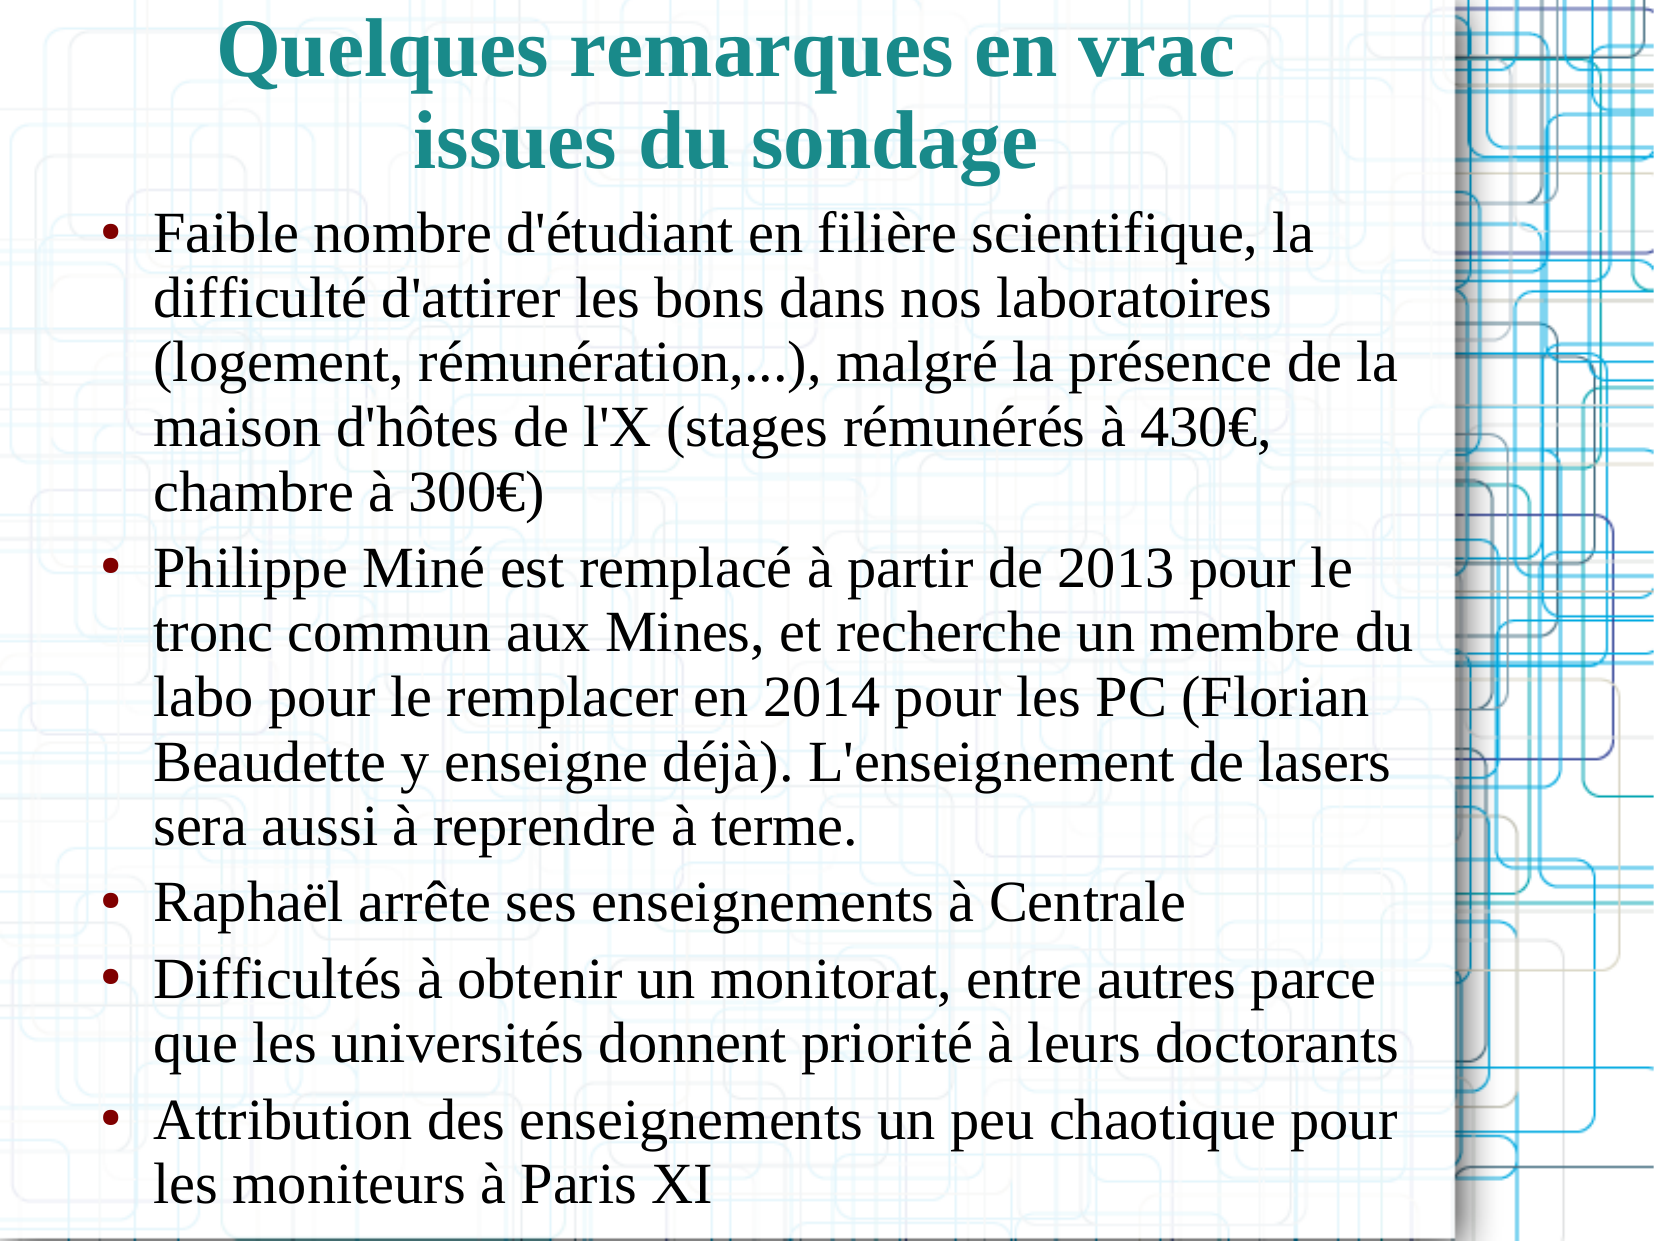

# Quelques remarques en vrac issues du sondage
Faible nombre d'étudiant en filière scientifique, la difficulté d'attirer les bons dans nos laboratoires (logement, rémunération,...), malgré la présence de la maison d'hôtes de l'X (stages rémunérés à 430€, chambre à 300€)
Philippe Miné est remplacé à partir de 2013 pour le tronc commun aux Mines, et recherche un membre du labo pour le remplacer en 2014 pour les PC (Florian Beaudette y enseigne déjà). L'enseignement de lasers sera aussi à reprendre à terme.
Raphaël arrête ses enseignements à Centrale
Difficultés à obtenir un monitorat, entre autres parce que les universités donnent priorité à leurs doctorants
Attribution des enseignements un peu chaotique pour les moniteurs à Paris XI